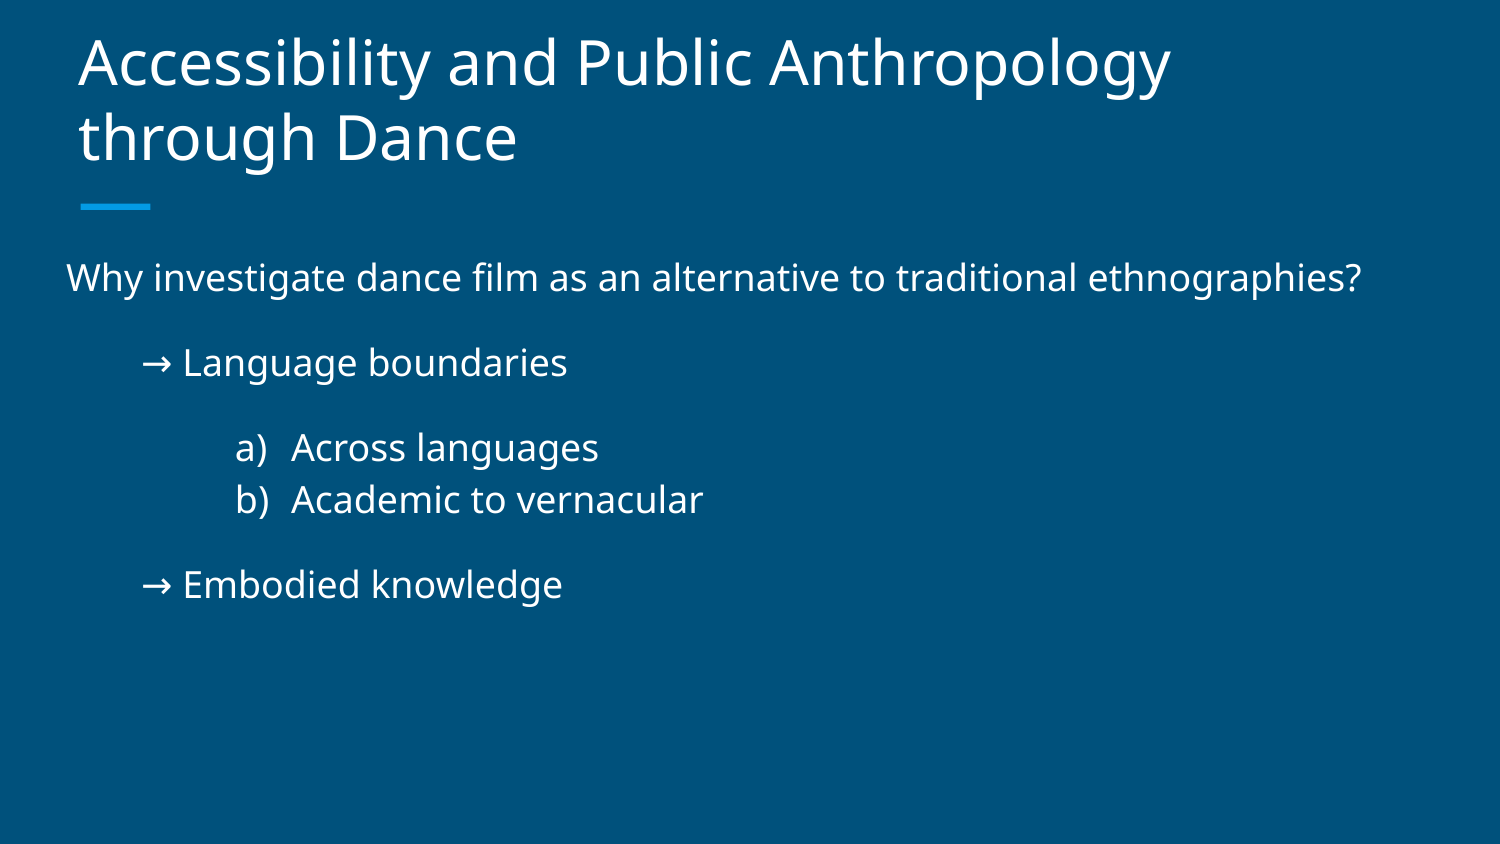

# Accessibility and Public Anthropology through Dance
Why investigate dance film as an alternative to traditional ethnographies?
	→ Language boundaries
Across languages
Academic to vernacular
→ Embodied knowledge